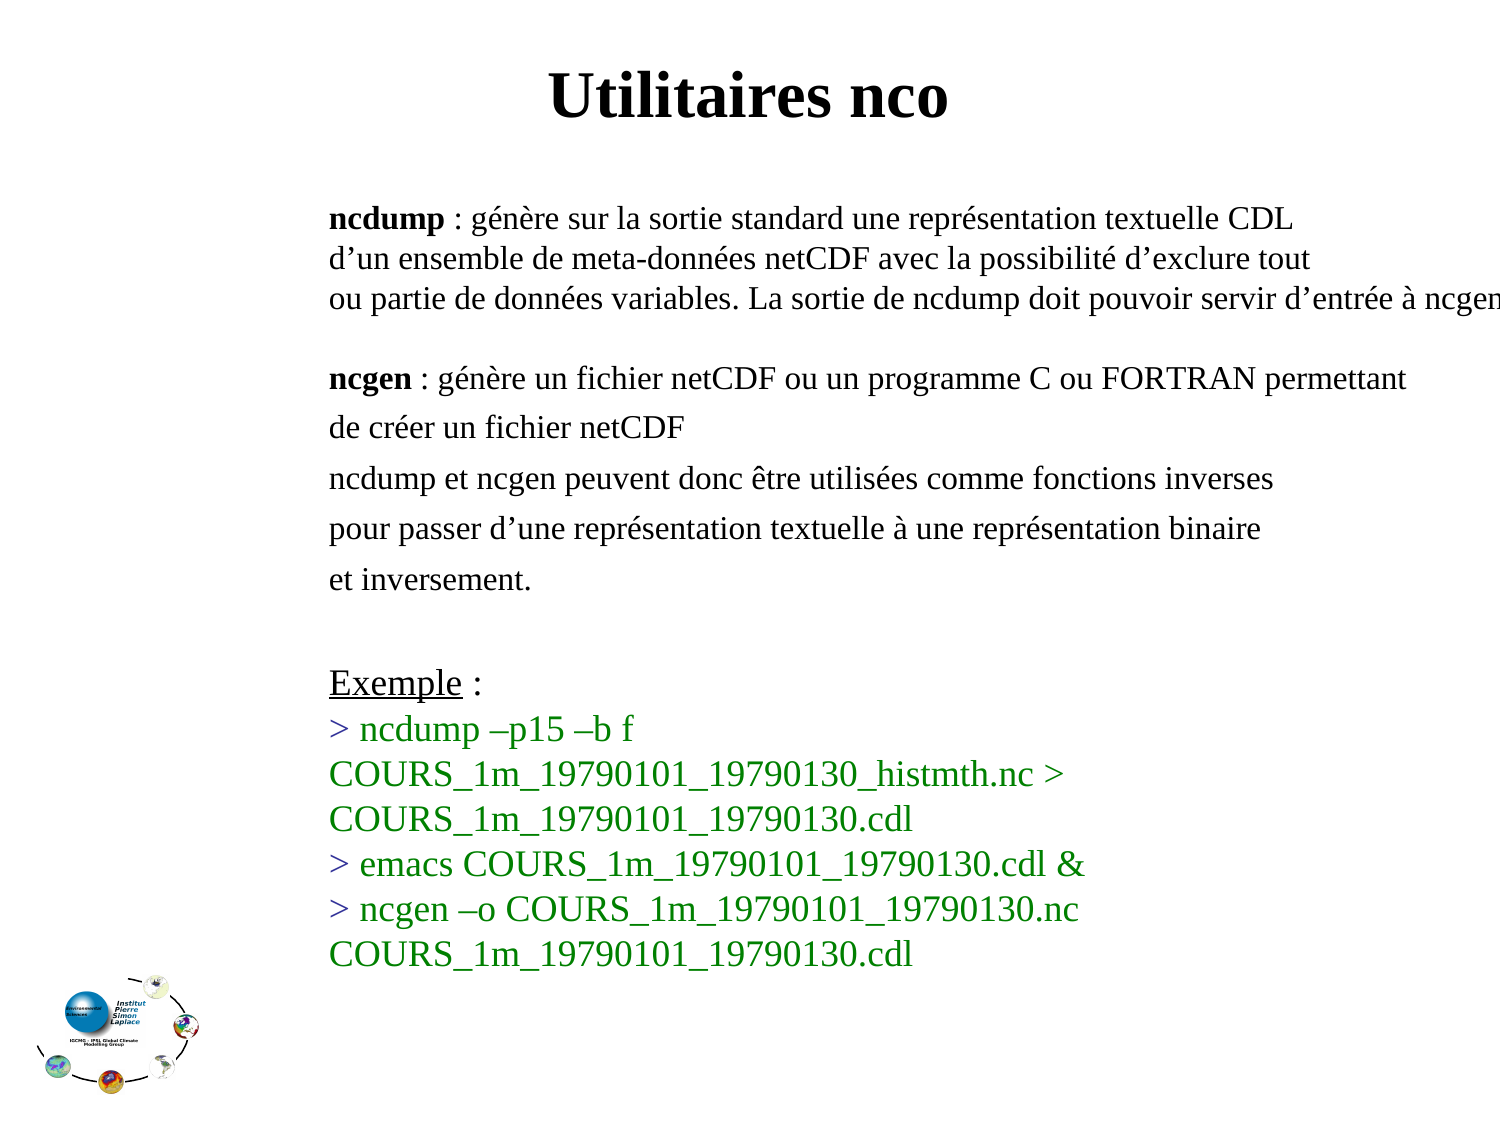

Utilitaires nco
ncdump : génère sur la sortie standard une représentation textuelle CDL
d’un ensemble de meta-données netCDF avec la possibilité d’exclure tout
ou partie de données variables. La sortie de ncdump doit pouvoir servir d’entrée à ncgen.
ncgen : génère un fichier netCDF ou un programme C ou FORTRAN permettant
de créer un fichier netCDF
ncdump et ncgen peuvent donc être utilisées comme fonctions inverses
pour passer d’une représentation textuelle à une représentation binaire
et inversement.
Exemple :
> ncdump –p15 –b f
COURS_1m_19790101_19790130_histmth.nc >
COURS_1m_19790101_19790130.cdl
> emacs COURS_1m_19790101_19790130.cdl &
> ncgen –o COURS_1m_19790101_19790130.nc
COURS_1m_19790101_19790130.cdl